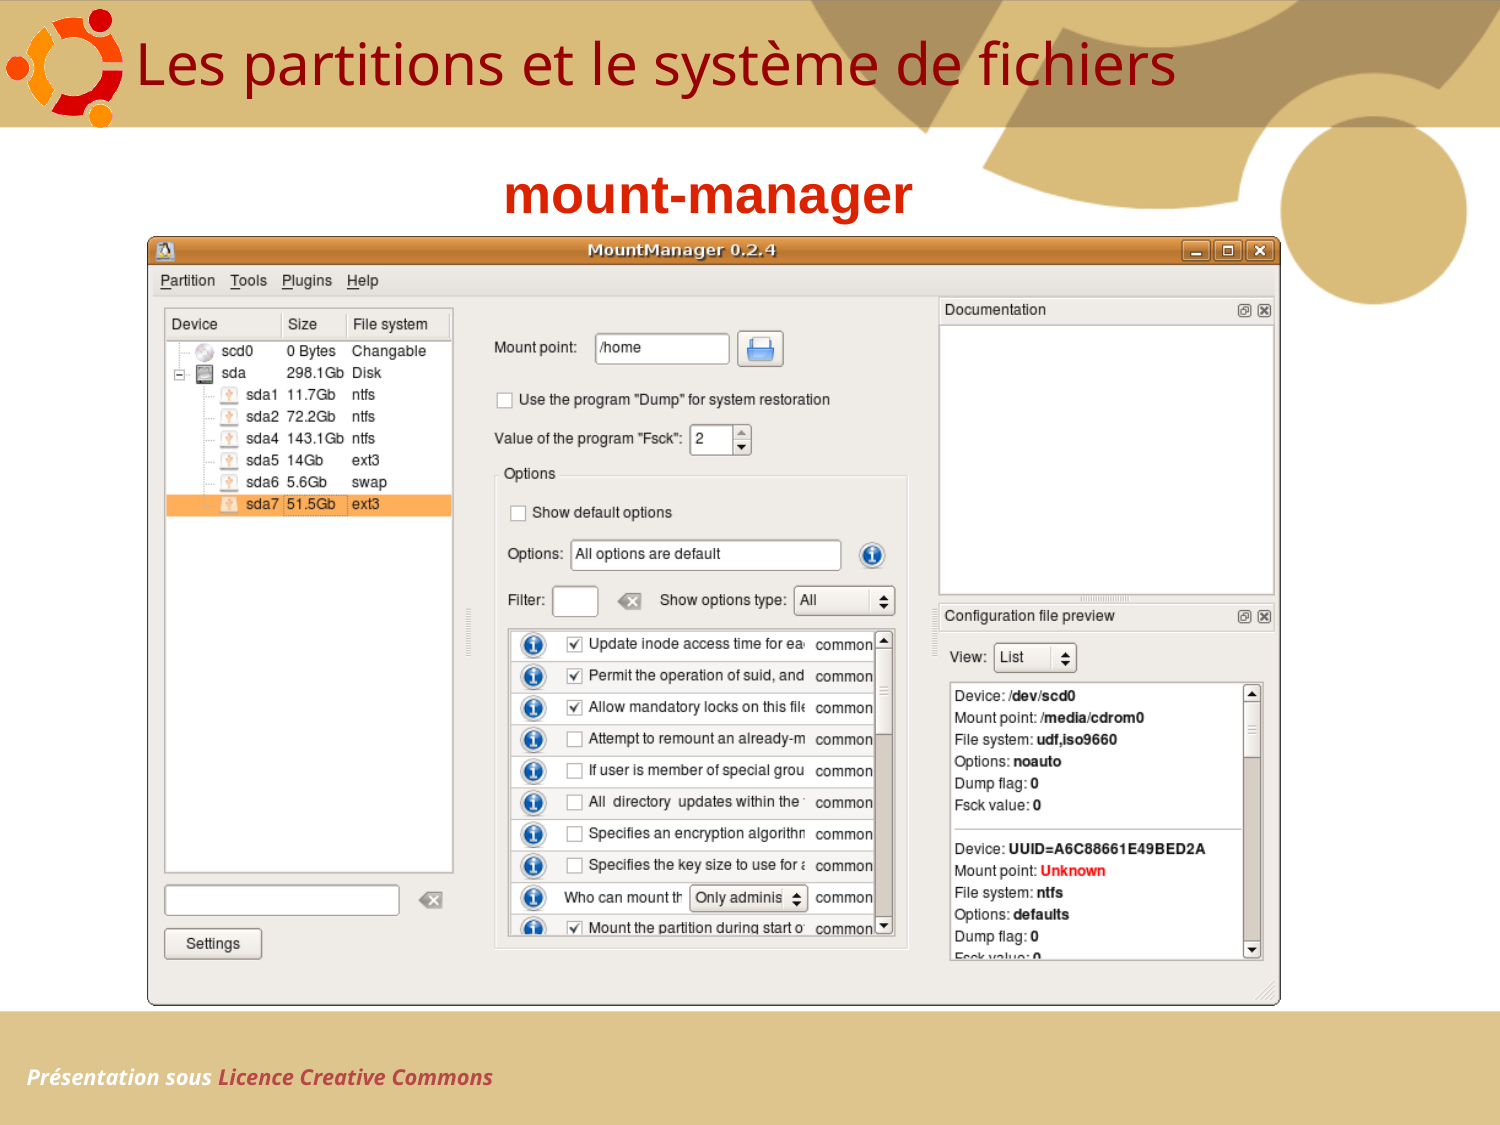

# Les partitions et le système de fichiers
mount-manager